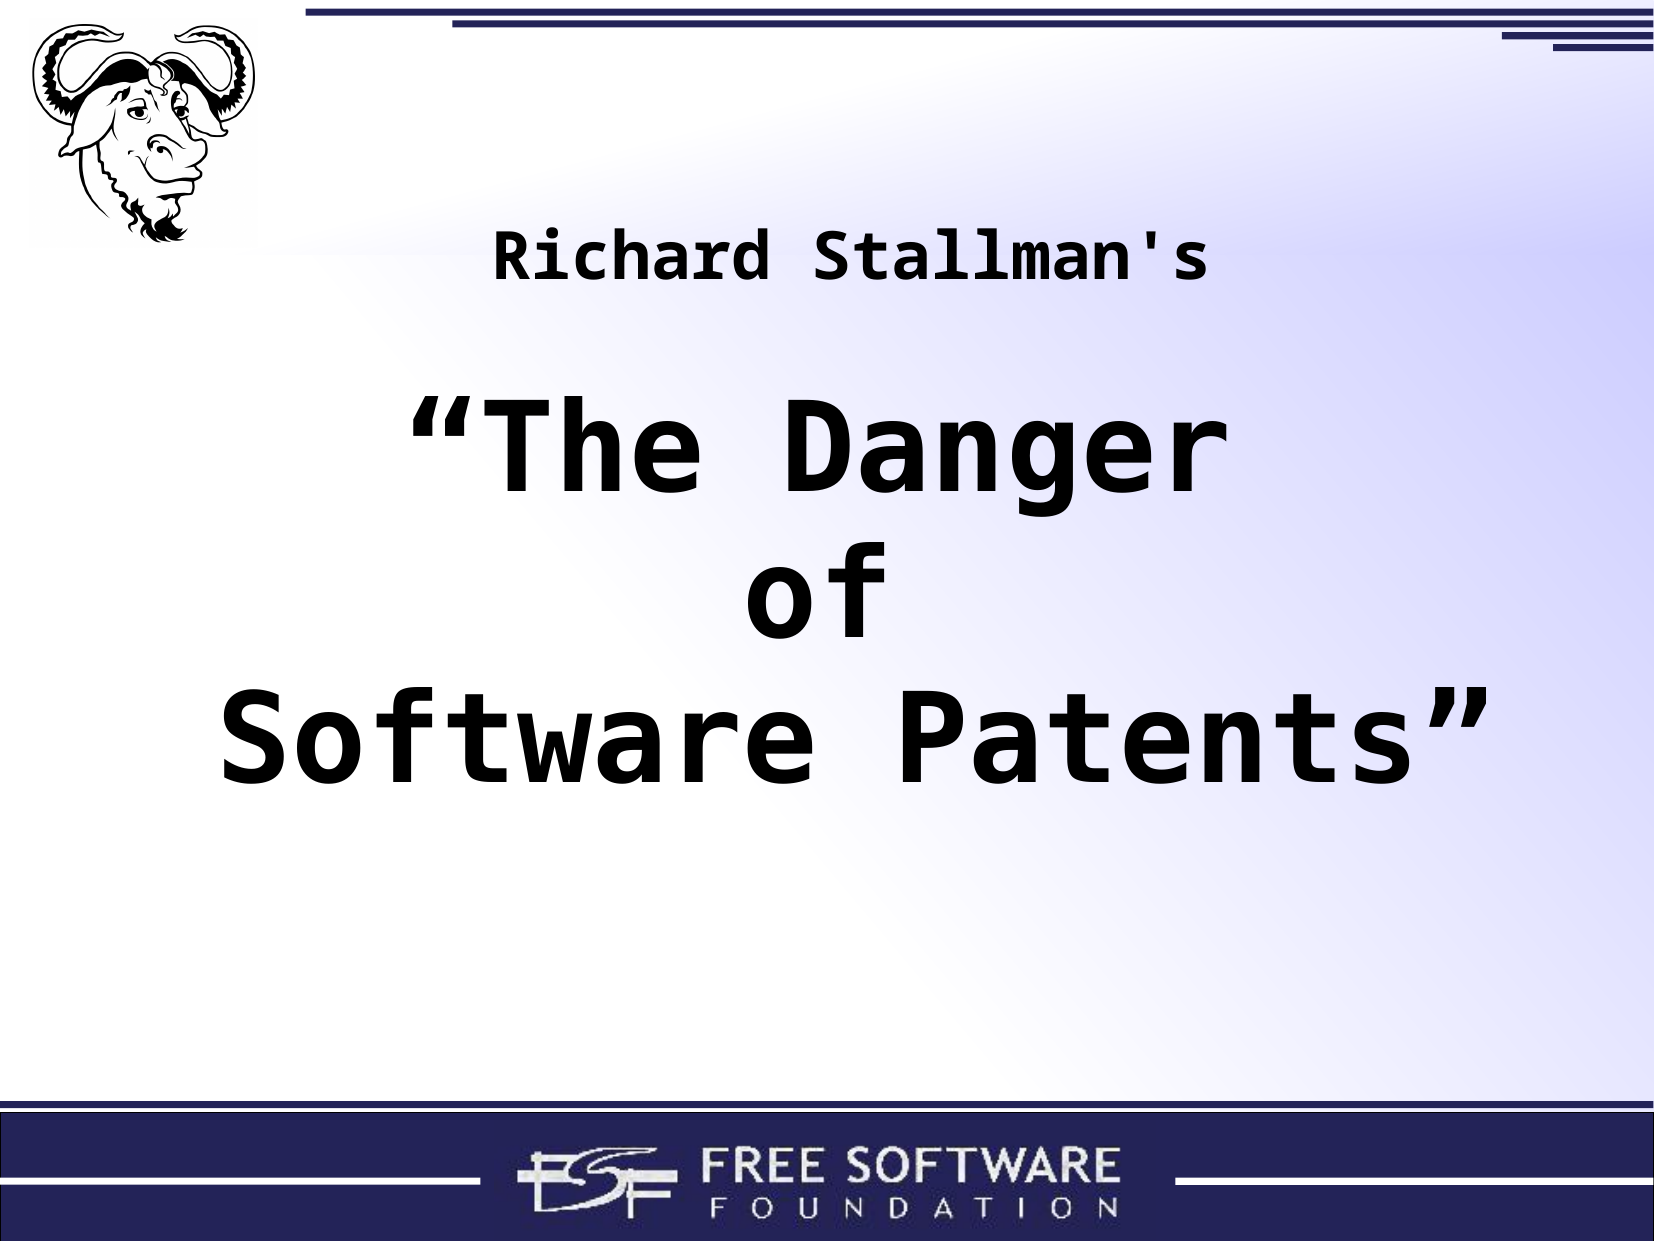

Richard Stallman's
“The Danger
of
Software Patents”